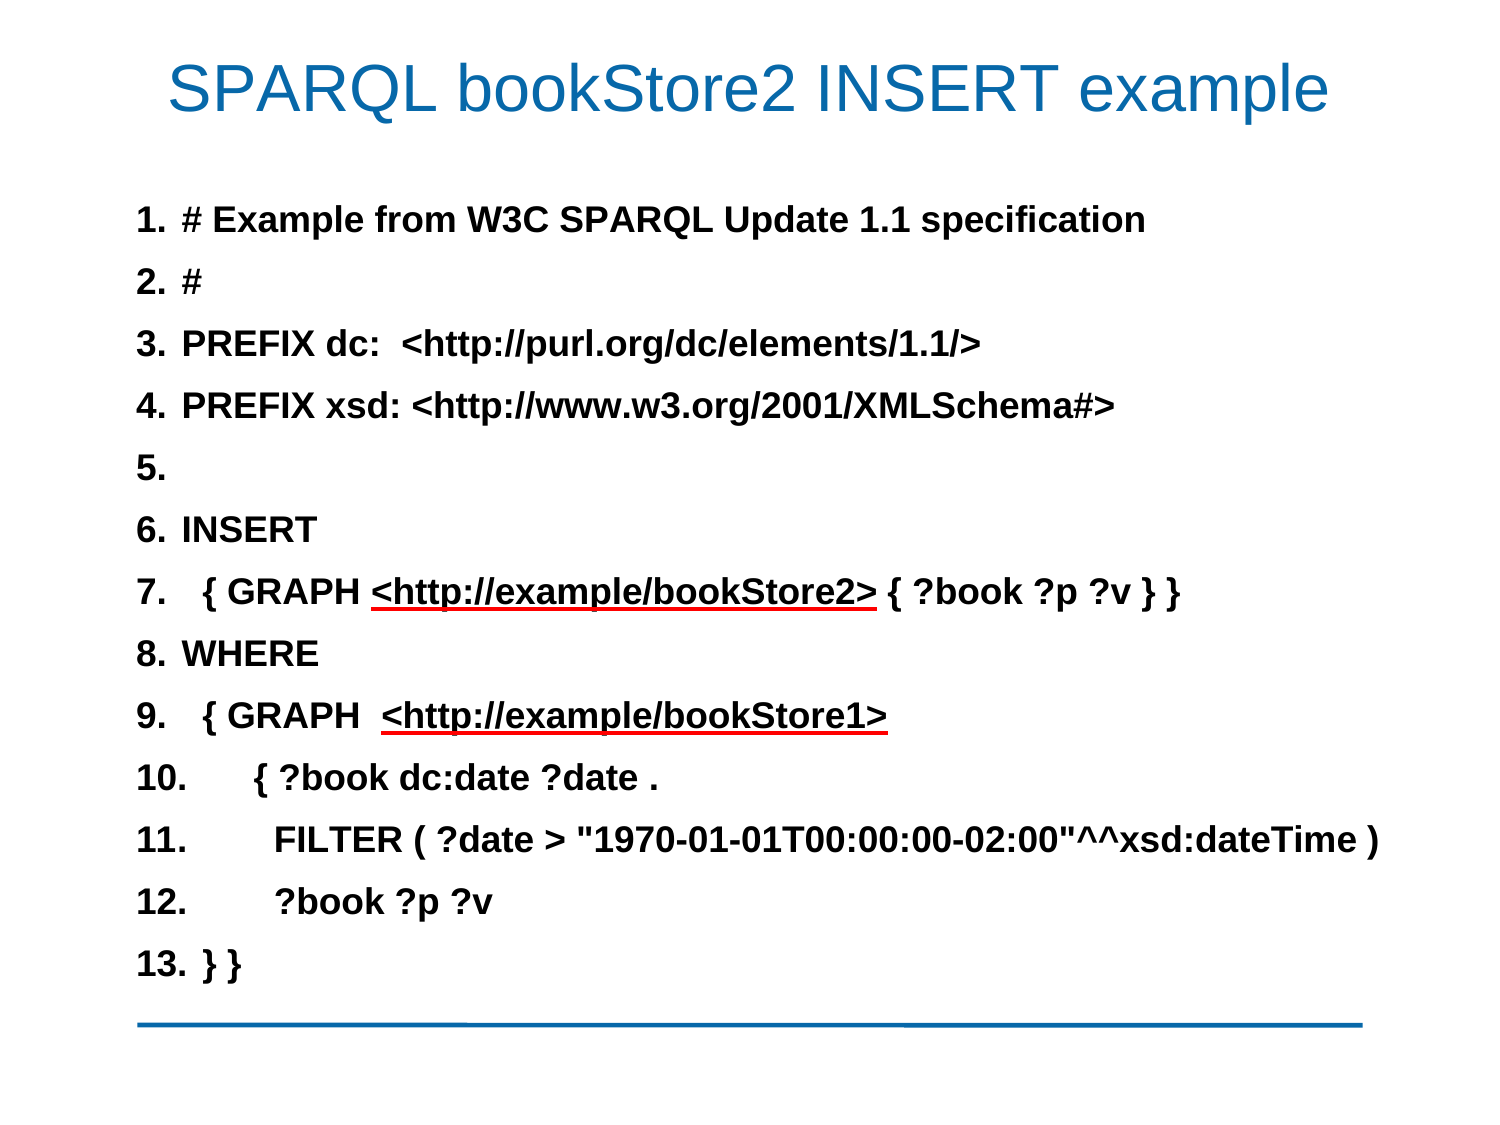

# SPARQL bookStore2 INSERT example
# Example from W3C SPARQL Update 1.1 specification
#
PREFIX dc: <http://purl.org/dc/elements/1.1/>
PREFIX xsd: <http://www.w3.org/2001/XMLSchema#>
INSERT
 { GRAPH <http://example/bookStore2> { ?book ?p ?v } }
WHERE
 { GRAPH <http://example/bookStore1>
 { ?book dc:date ?date .
 FILTER ( ?date > "1970-01-01T00:00:00-02:00"^^xsd:dateTime )
 ?book ?p ?v
 } }